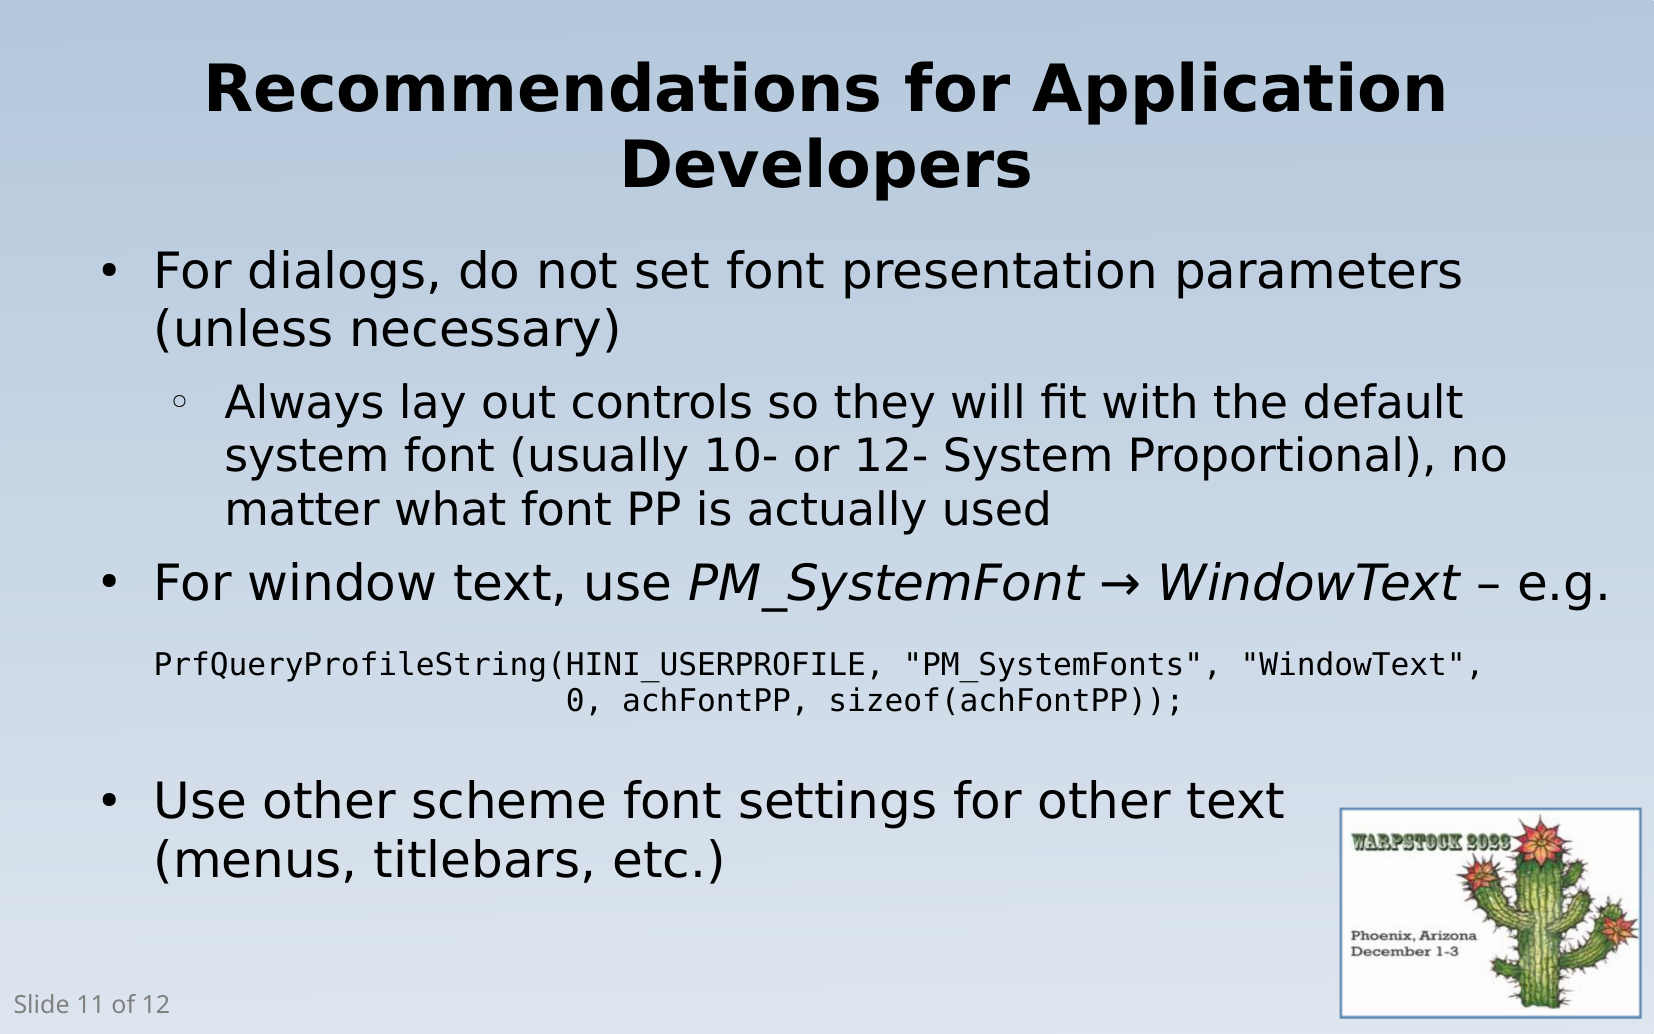

# Recommendations for Application Developers
For dialogs, do not set font presentation parameters (unless necessary)
Always lay out controls so they will fit with the default system font (usually 10- or 12- System Proportional), no matter what font PP is actually used
For window text, use PM_SystemFont → WindowText – e.g.
PrfQueryProfileString(HINI_USERPROFILE, "PM_SystemFonts", "WindowText",
 0, achFontPP, sizeof(achFontPP));
Use other scheme font settings for other text
(menus, titlebars, etc.)
Slide of <count>